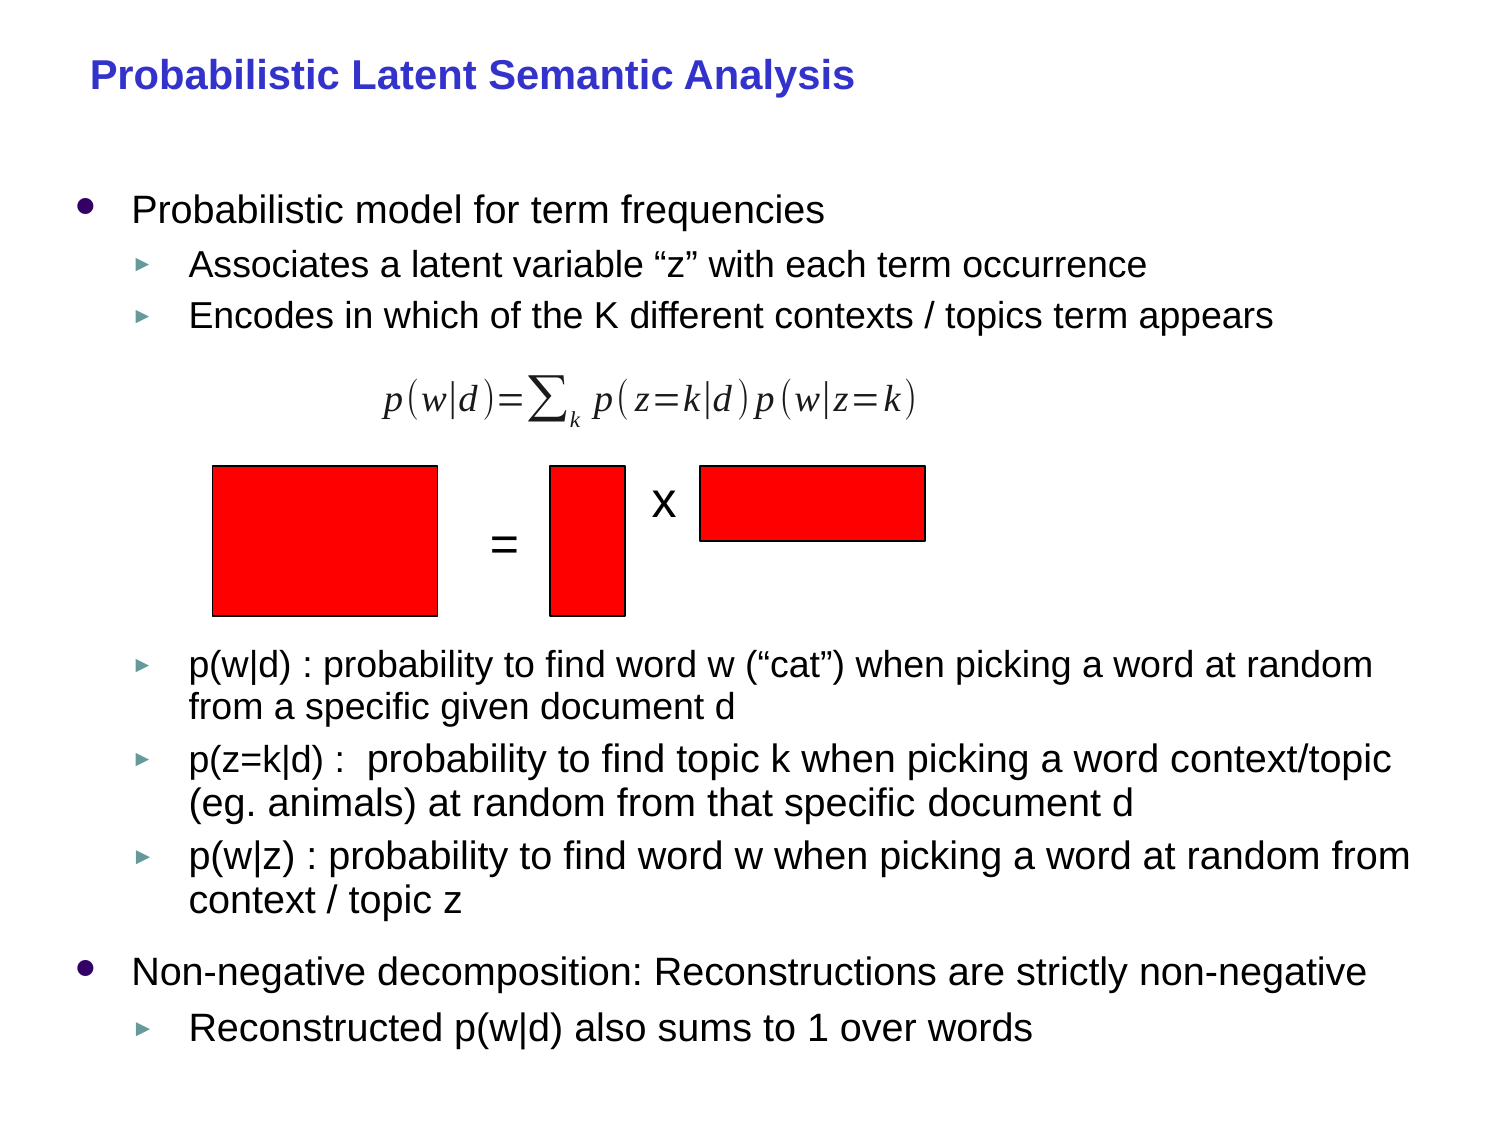

# Probabilistic Latent Semantic Analysis
Probabilistic model for term frequencies
Associates a latent variable “z” with each term occurrence
Encodes in which of the K different contexts / topics term appears
p(w|d) : probability to find word w (“cat”) when picking a word at random from a specific given document d
p(z=k|d) : probability to find topic k when picking a word context/topic (eg. animals) at random from that specific document d
p(w|z) : probability to find word w when picking a word at random from context / topic z
Non-negative decomposition: Reconstructions are strictly non-negative
Reconstructed p(w|d) also sums to 1 over words
x
=